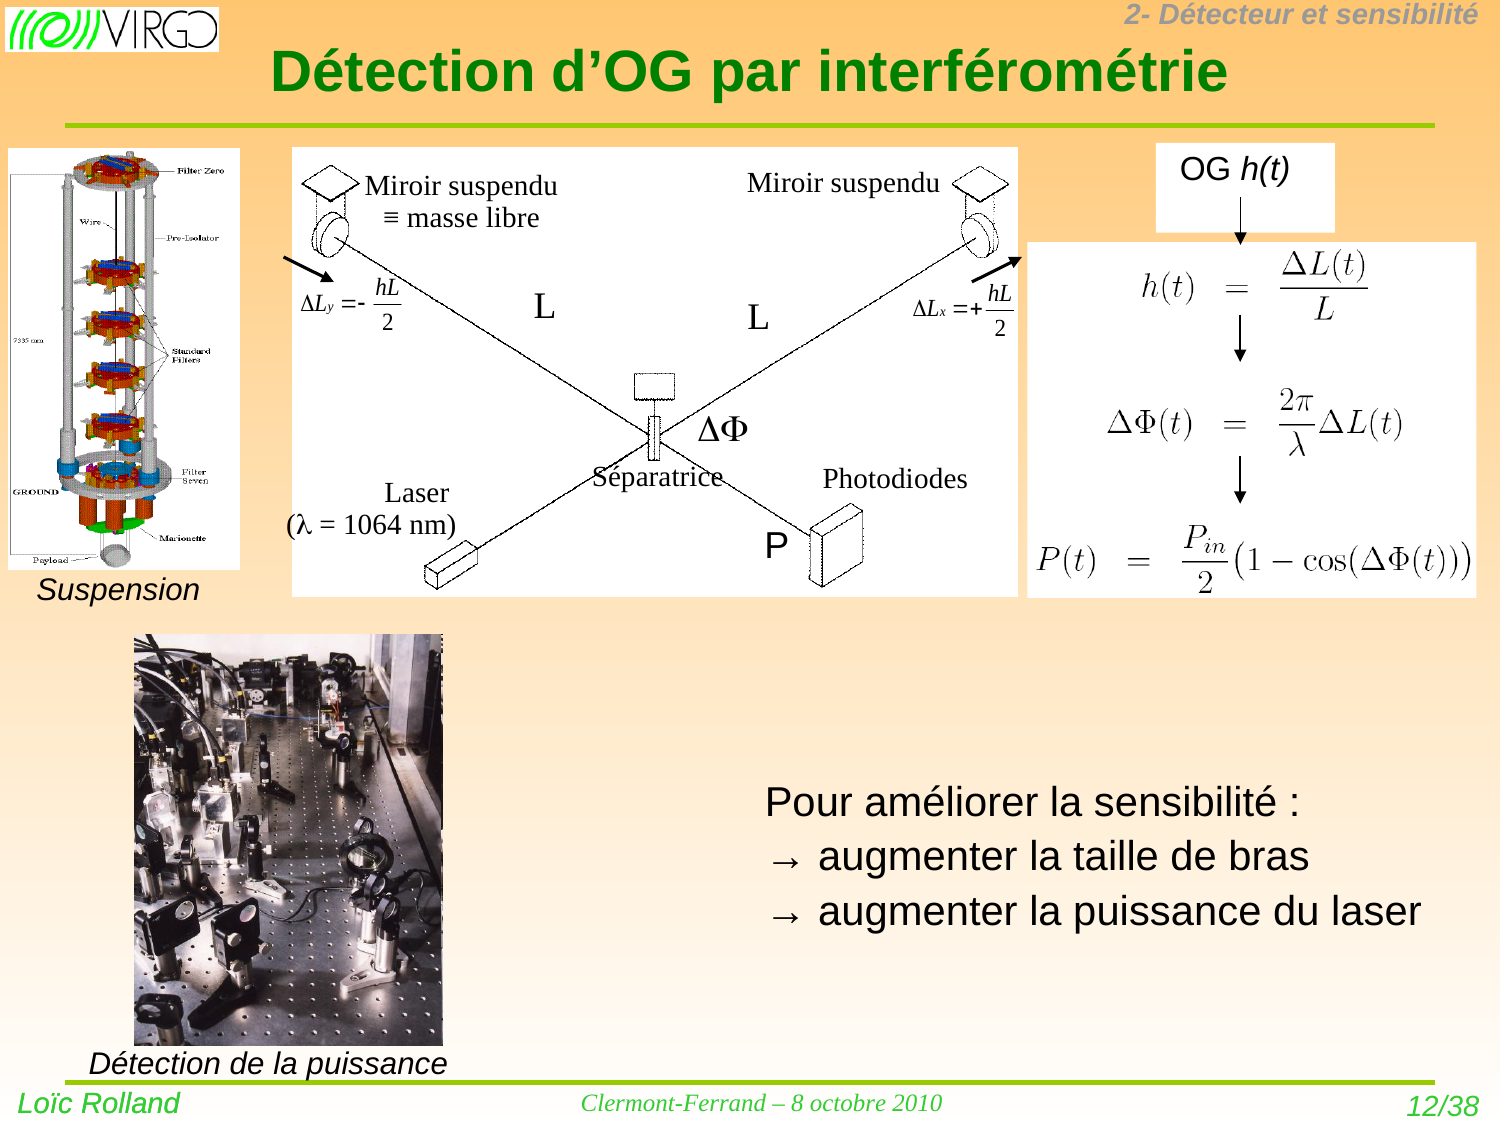

2- Détecteur et sensibilité
# Détection d’OG par interférométrie
 OG h(t)
Miroir suspendu
Miroir suspendu
≡ masse libre
L
L

Séparatrice
Photodiodes
Laser
( = 1064 nm)
P
Suspension
Pour améliorer la sensibilité :
→ augmenter la taille de bras
→ augmenter la puissance du laser
Détection de la puissance
12